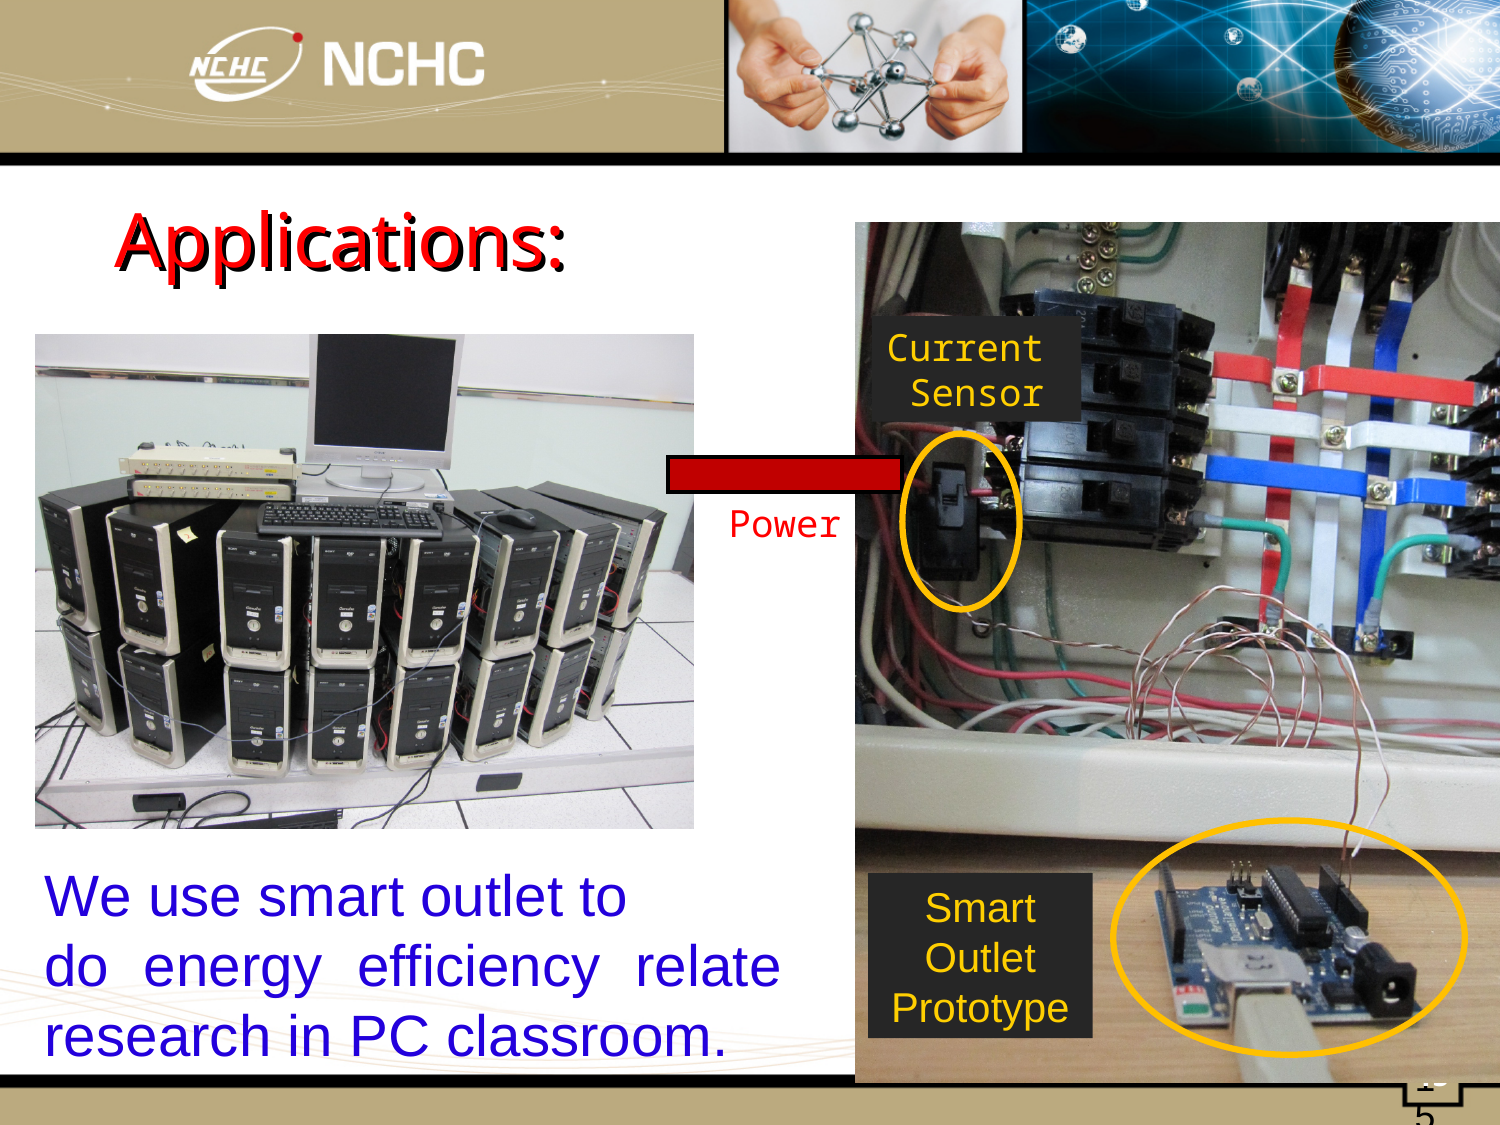

# Applications:
Current
Sensor
Power
We use smart outlet to
do energy efficiency relate research in PC classroom.
Smart
Outlet
Prototype
15